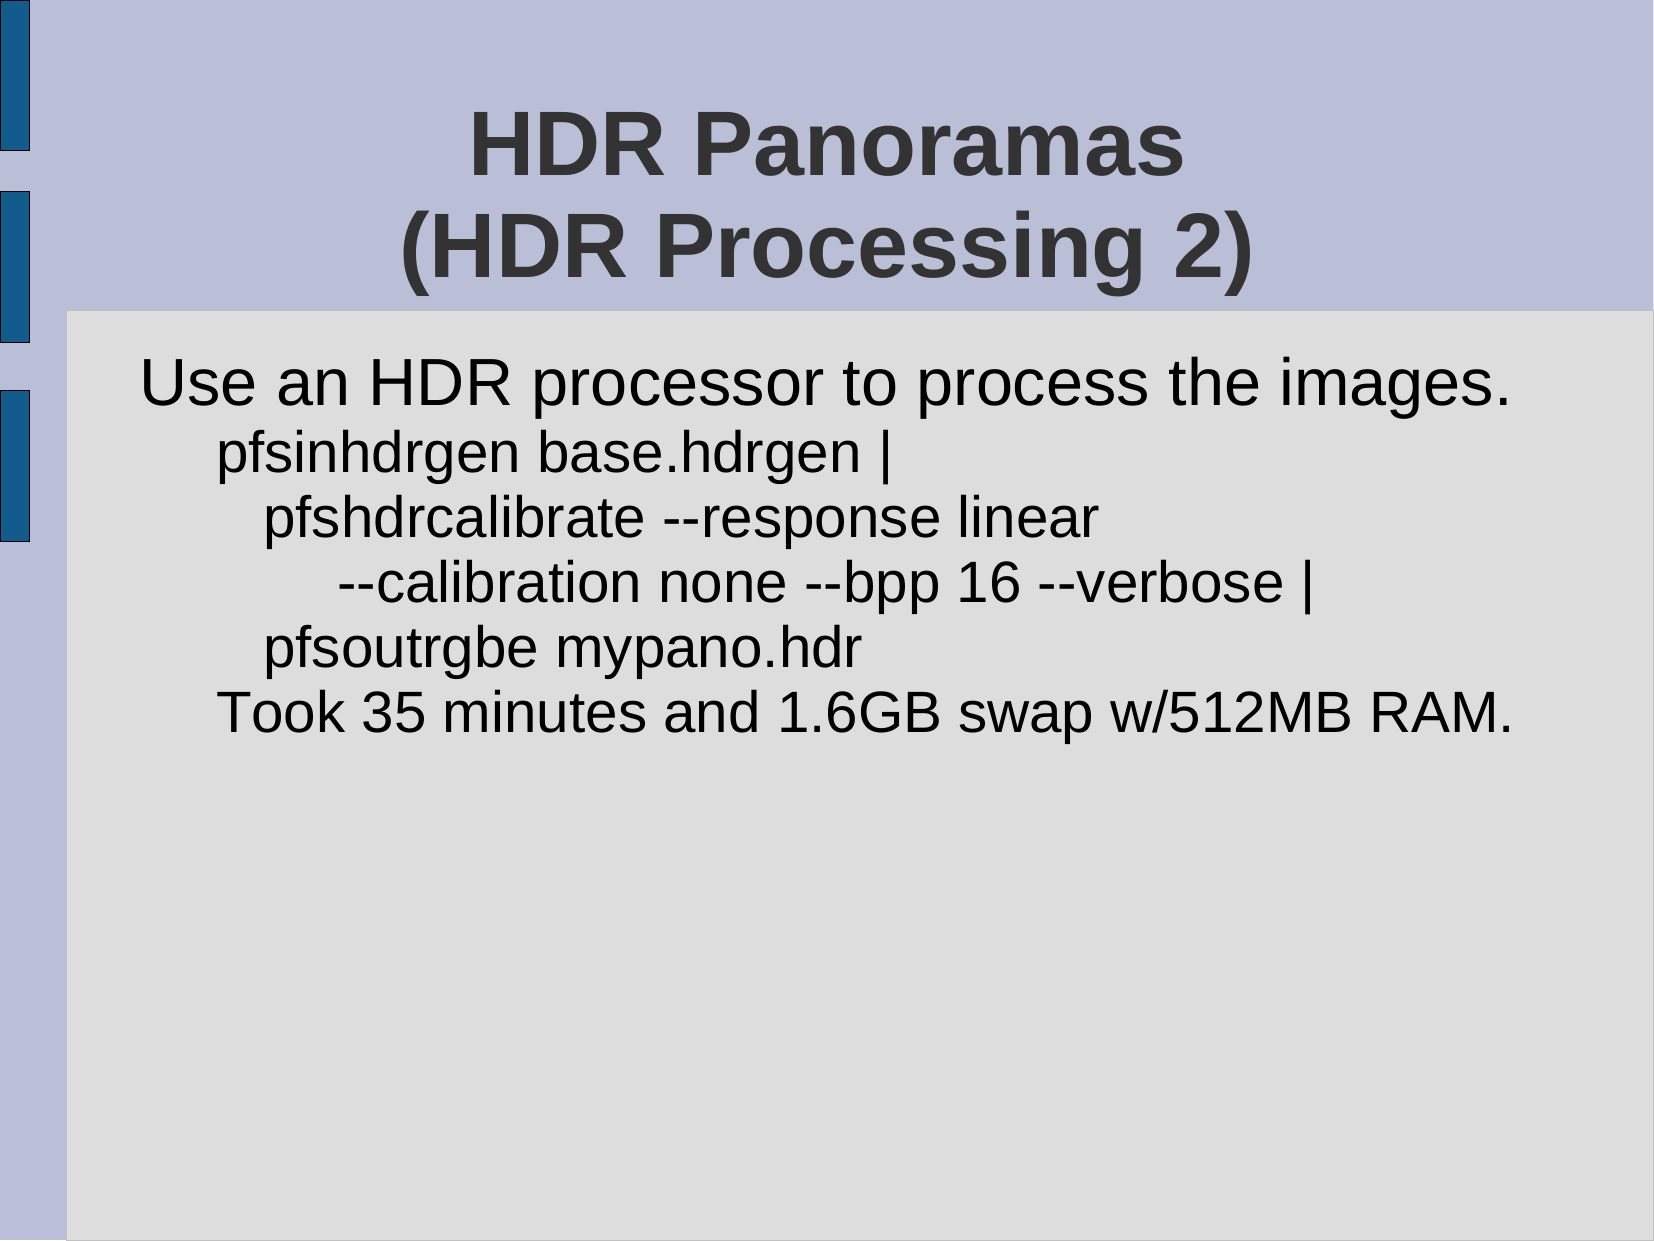

# HDR Panoramas (HDR Processing 2)
Use an HDR processor to process the images.
pfsinhdrgen base.hdrgen |
pfshdrcalibrate --response linear
	--calibration none --bpp 16 --verbose |
pfsoutrgbe mypano.hdr
Took 35 minutes and 1.6GB swap w/512MB RAM.